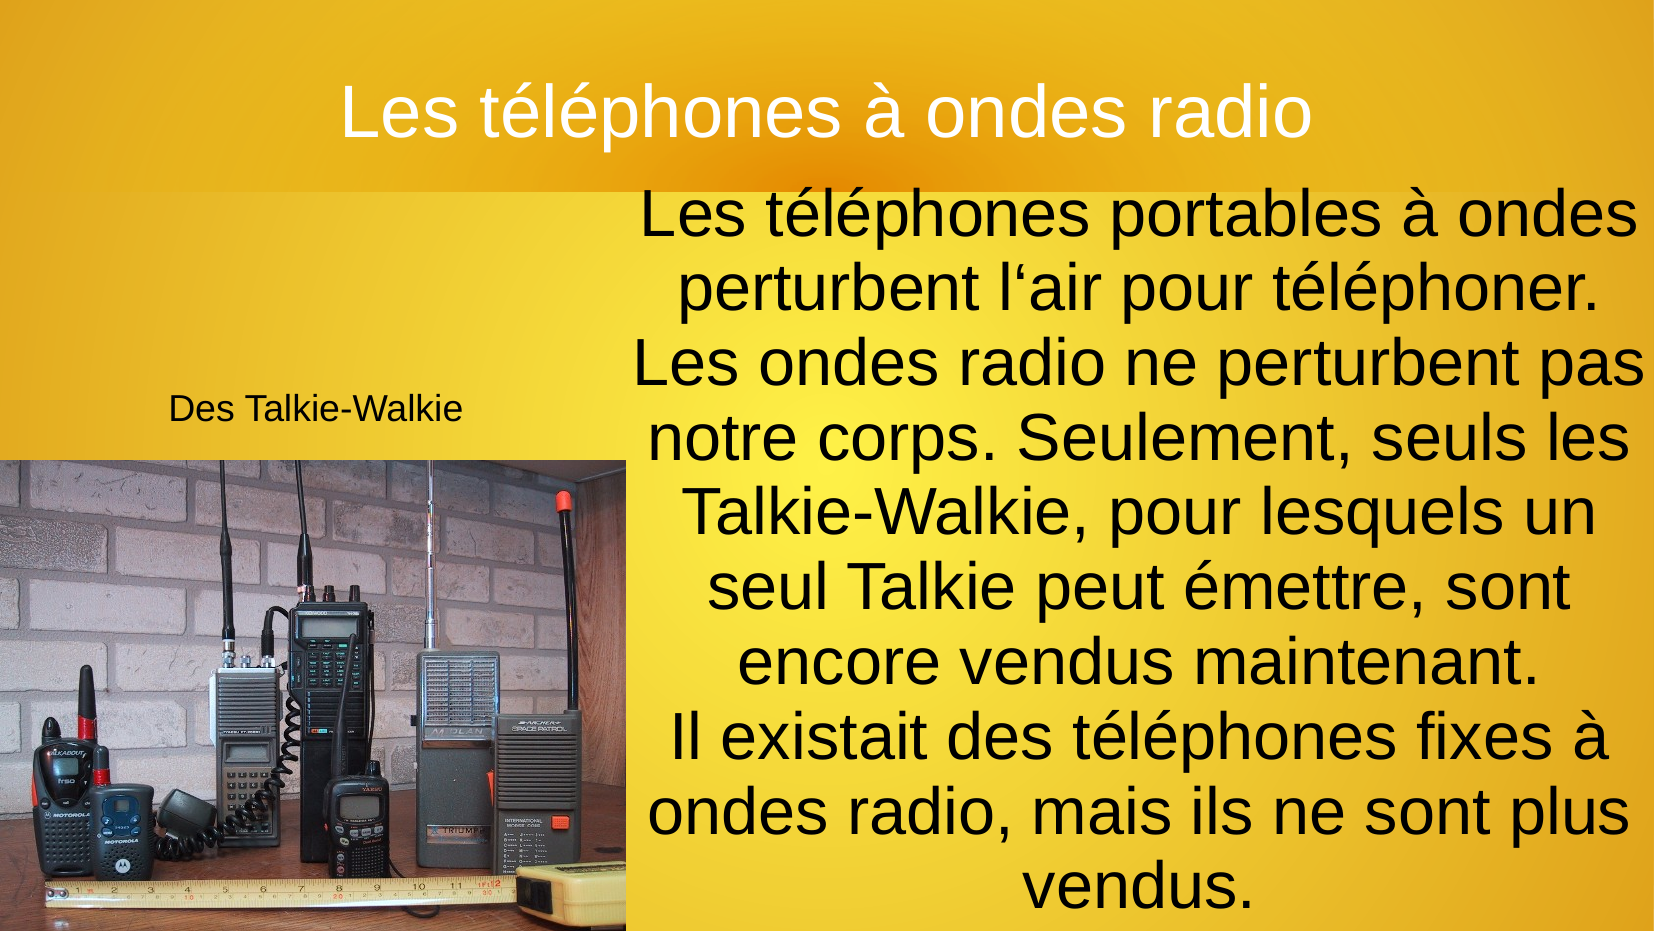

# Les téléphones à ondes radio
Les téléphones portables à ondes perturbent l‘air pour téléphoner. Les ondes radio ne perturbent pas notre corps. Seulement, seuls les Talkie-Walkie, pour lesquels un seul Talkie peut émettre, sont encore vendus maintenant.
Il existait des téléphones fixes à ondes radio, mais ils ne sont plus vendus.
Des Talkie-Walkie